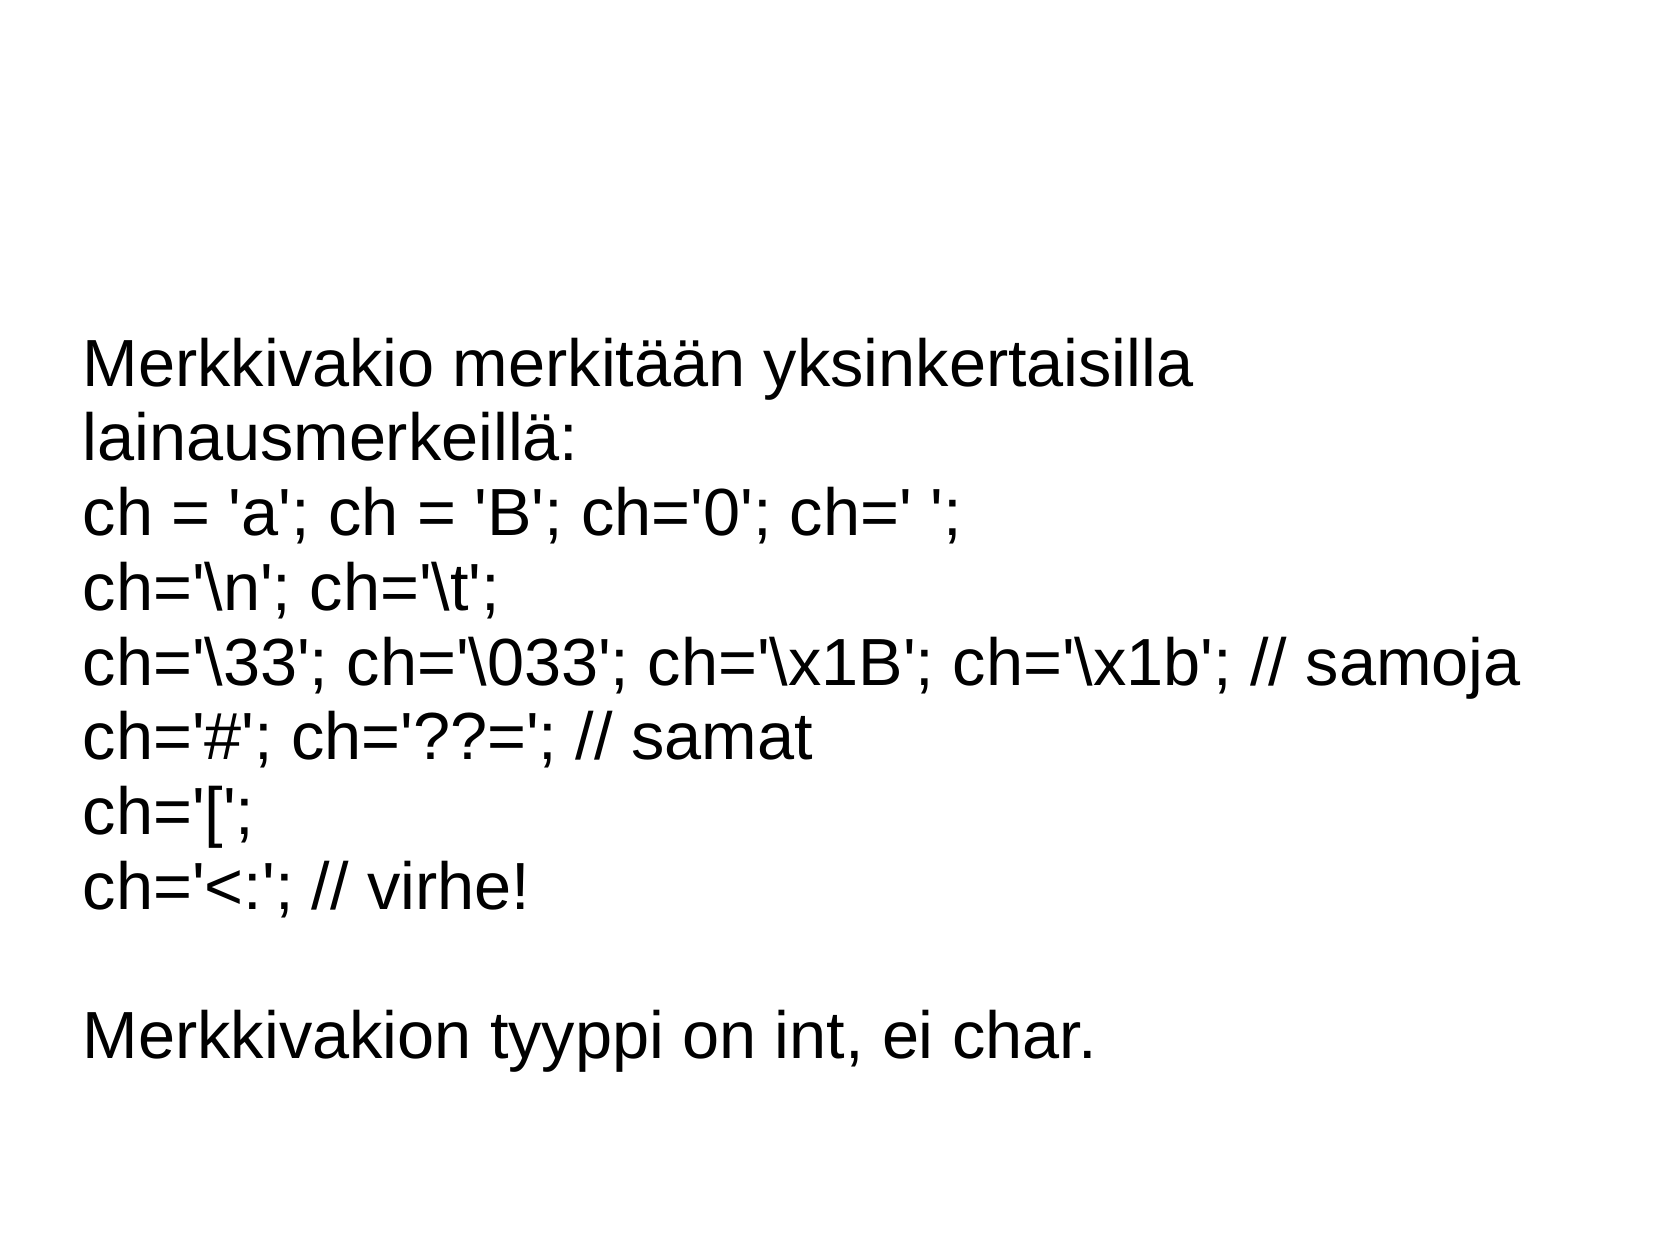

Merkkivakio merkitään yksinkertaisilla lainausmerkeillä:
ch = 'a'; ch = 'B'; ch='0'; ch=' ';
ch='\n'; ch='\t';
ch='\33'; ch='\033'; ch='\x1B'; ch='\x1b'; // samoja
ch='#'; ch='??='; // samat
ch='[';
ch='<:'; // virhe!
Merkkivakion tyyppi on int, ei char.